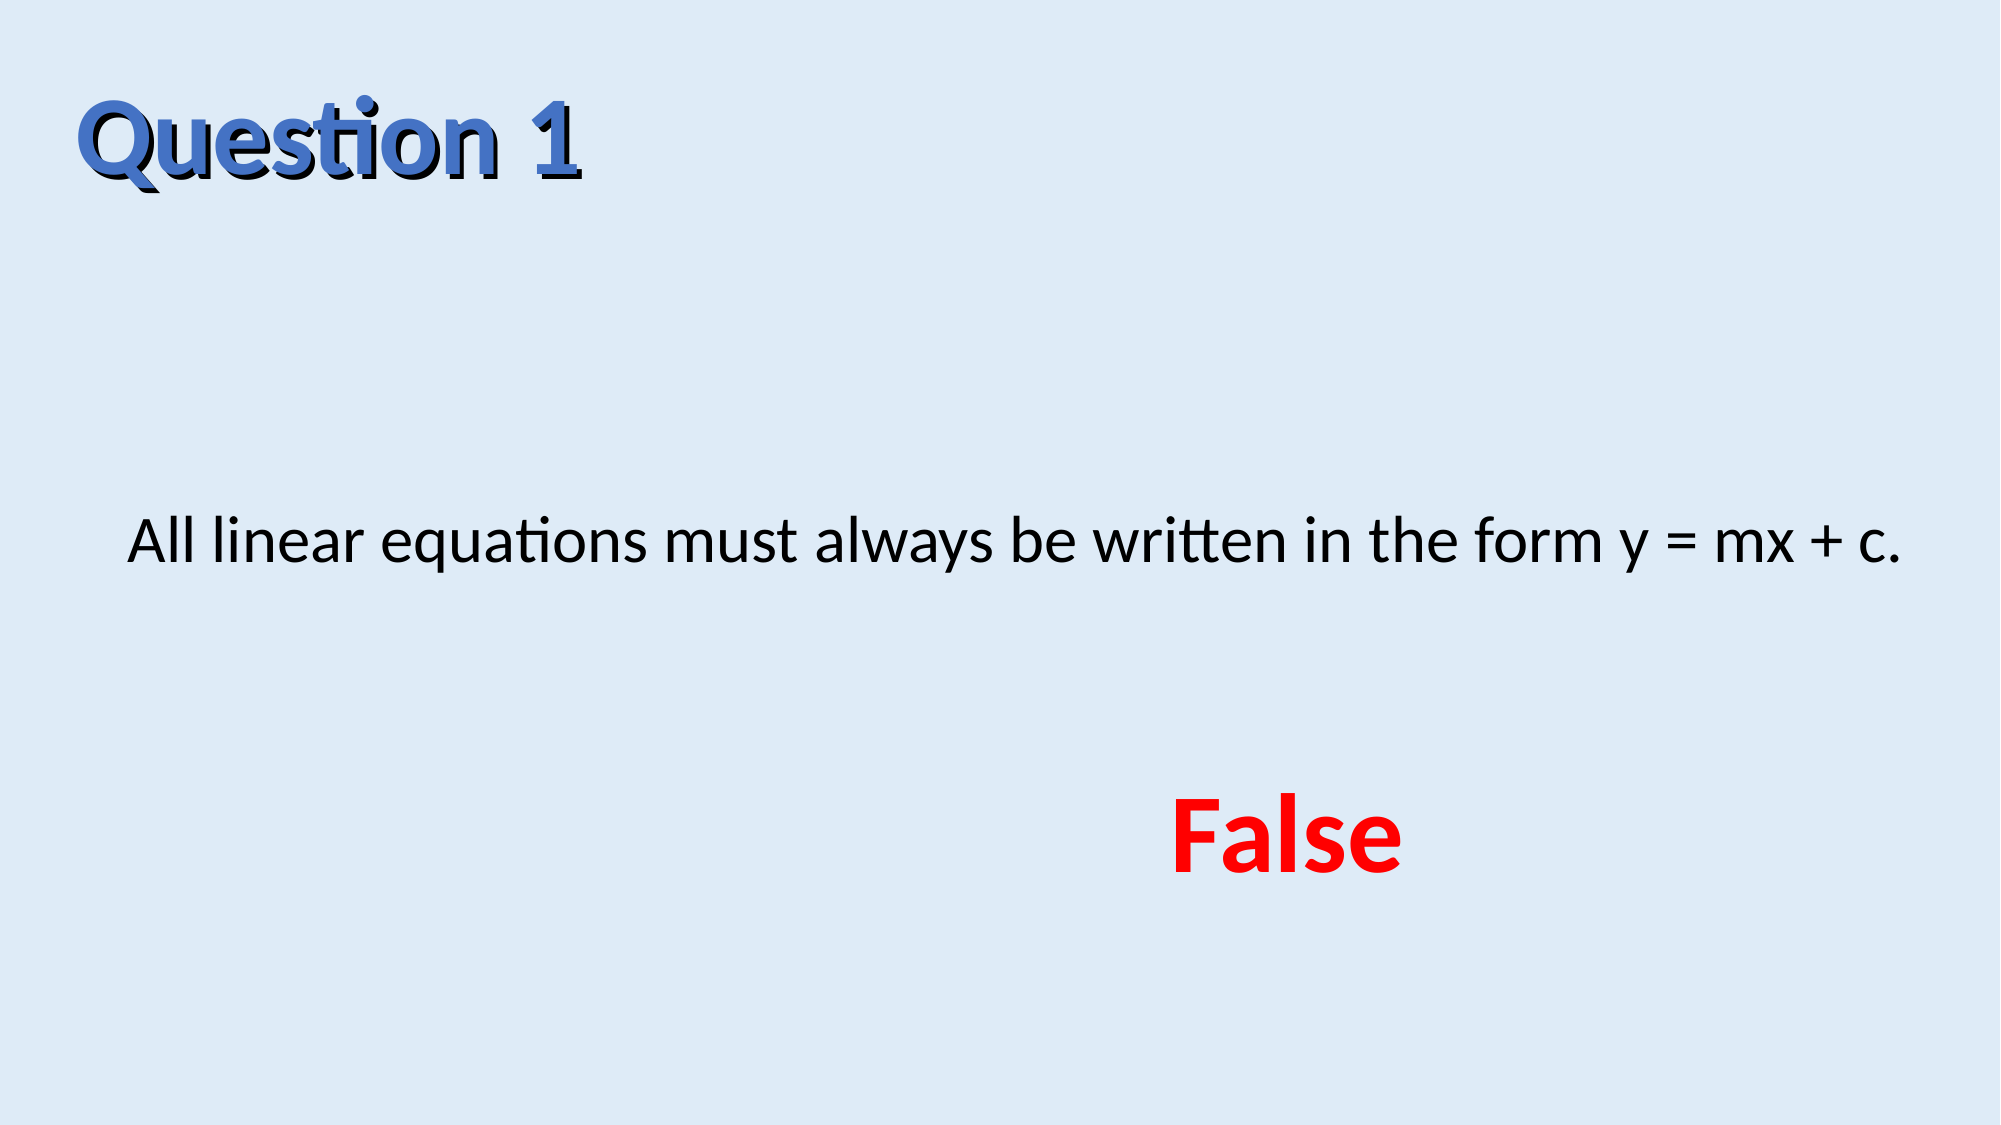

Question 1
All linear equations must always be written in the form y = mx + c.
False